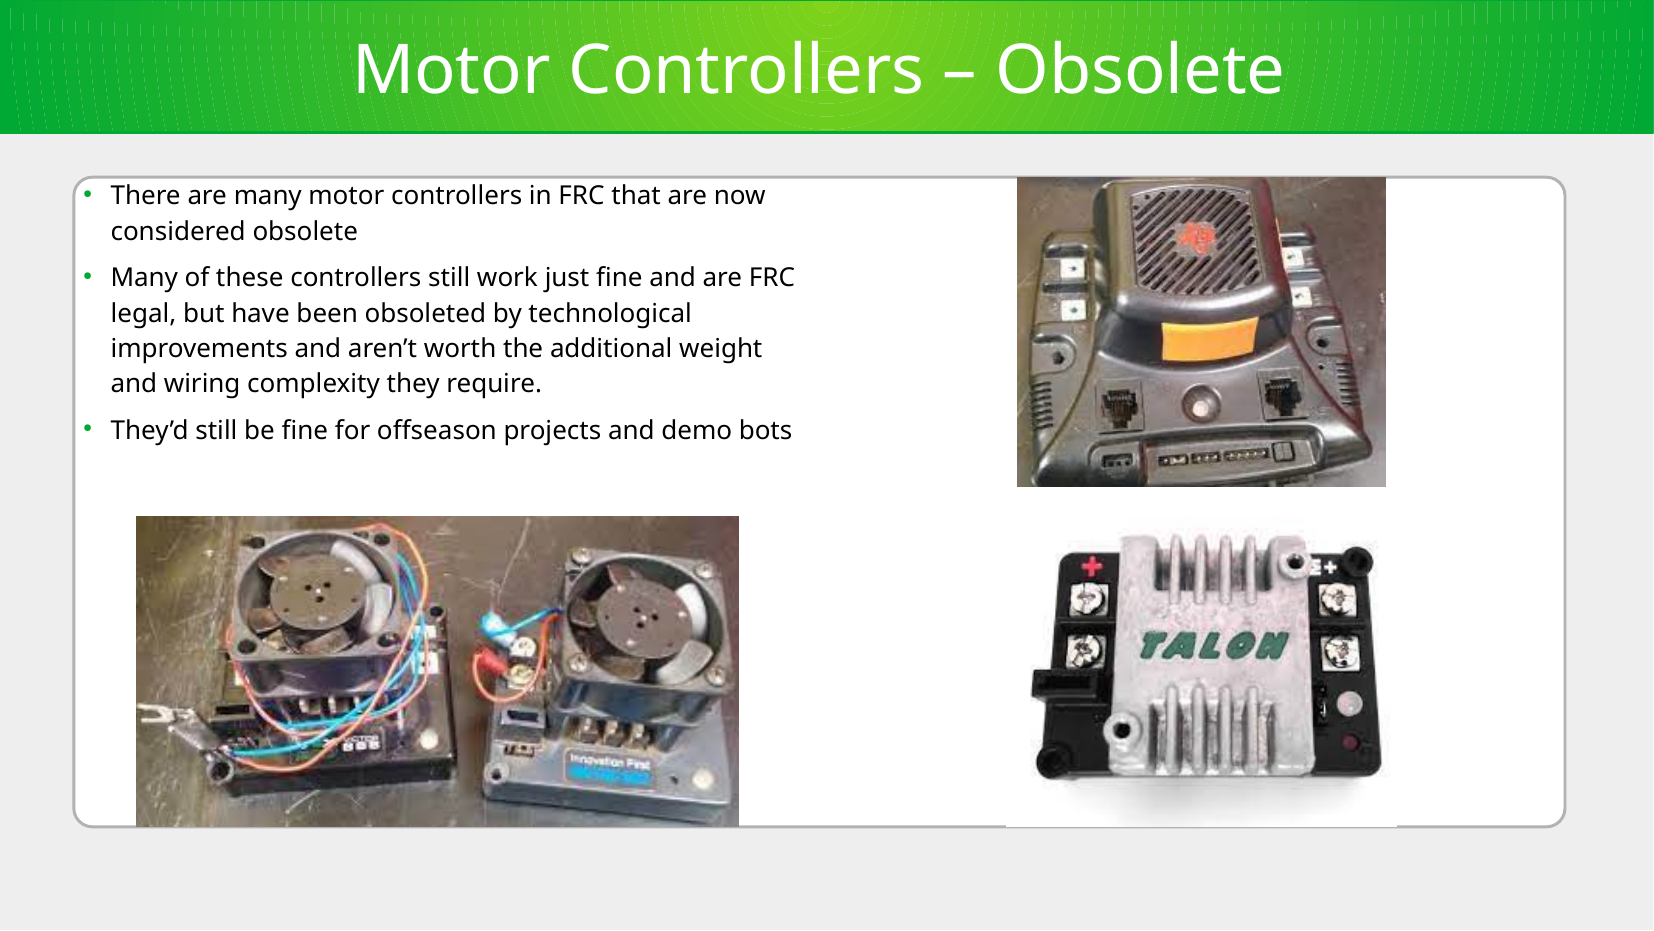

# Motor Controllers – Obsolete
There are many motor controllers in FRC that are now considered obsolete
Many of these controllers still work just fine and are FRC legal, but have been obsoleted by technological improvements and aren’t worth the additional weight and wiring complexity they require.
They’d still be fine for offseason projects and demo bots